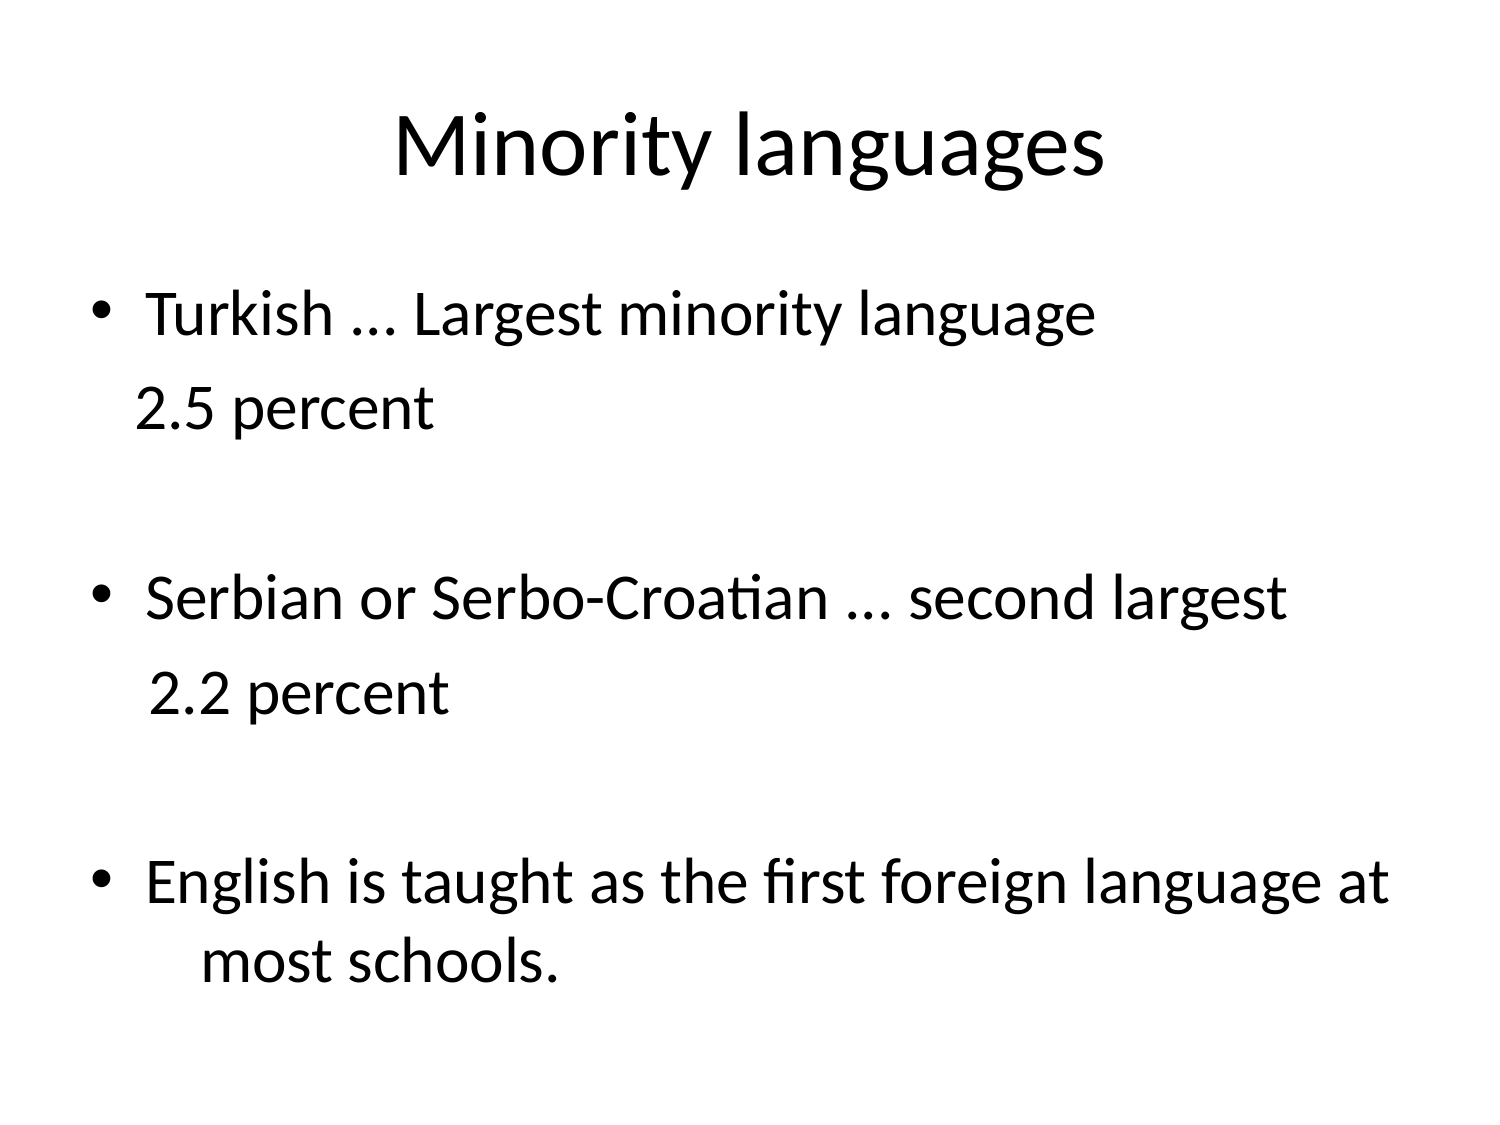

# Minority languages
Turkish ... Largest minority language
 2.5 percent
Serbian or Serbo-Croatian ... second largest
 2.2 percent
English is taught as the first foreign language at most schools.